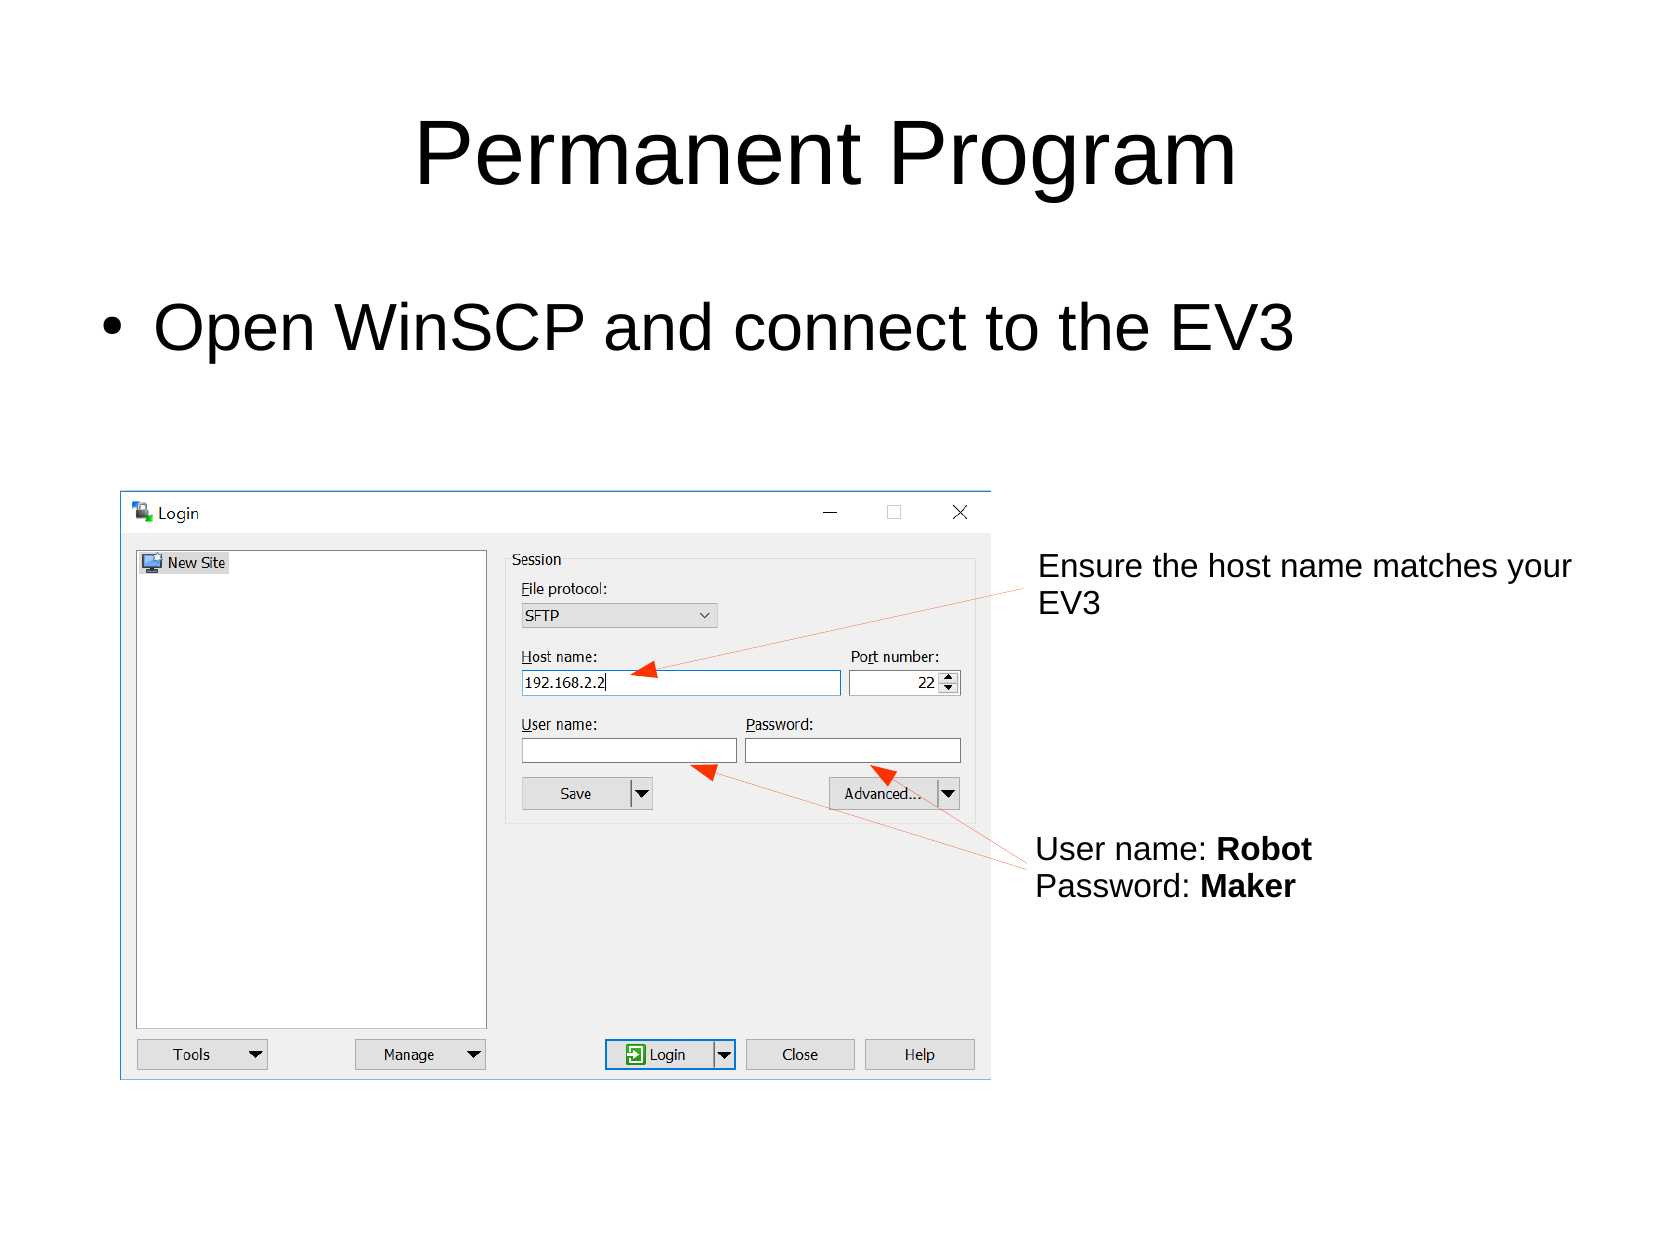

# Permanent Program
Open WinSCP and connect to the EV3
Ensure the host name matches your EV3
User name: Robot
Password: Maker